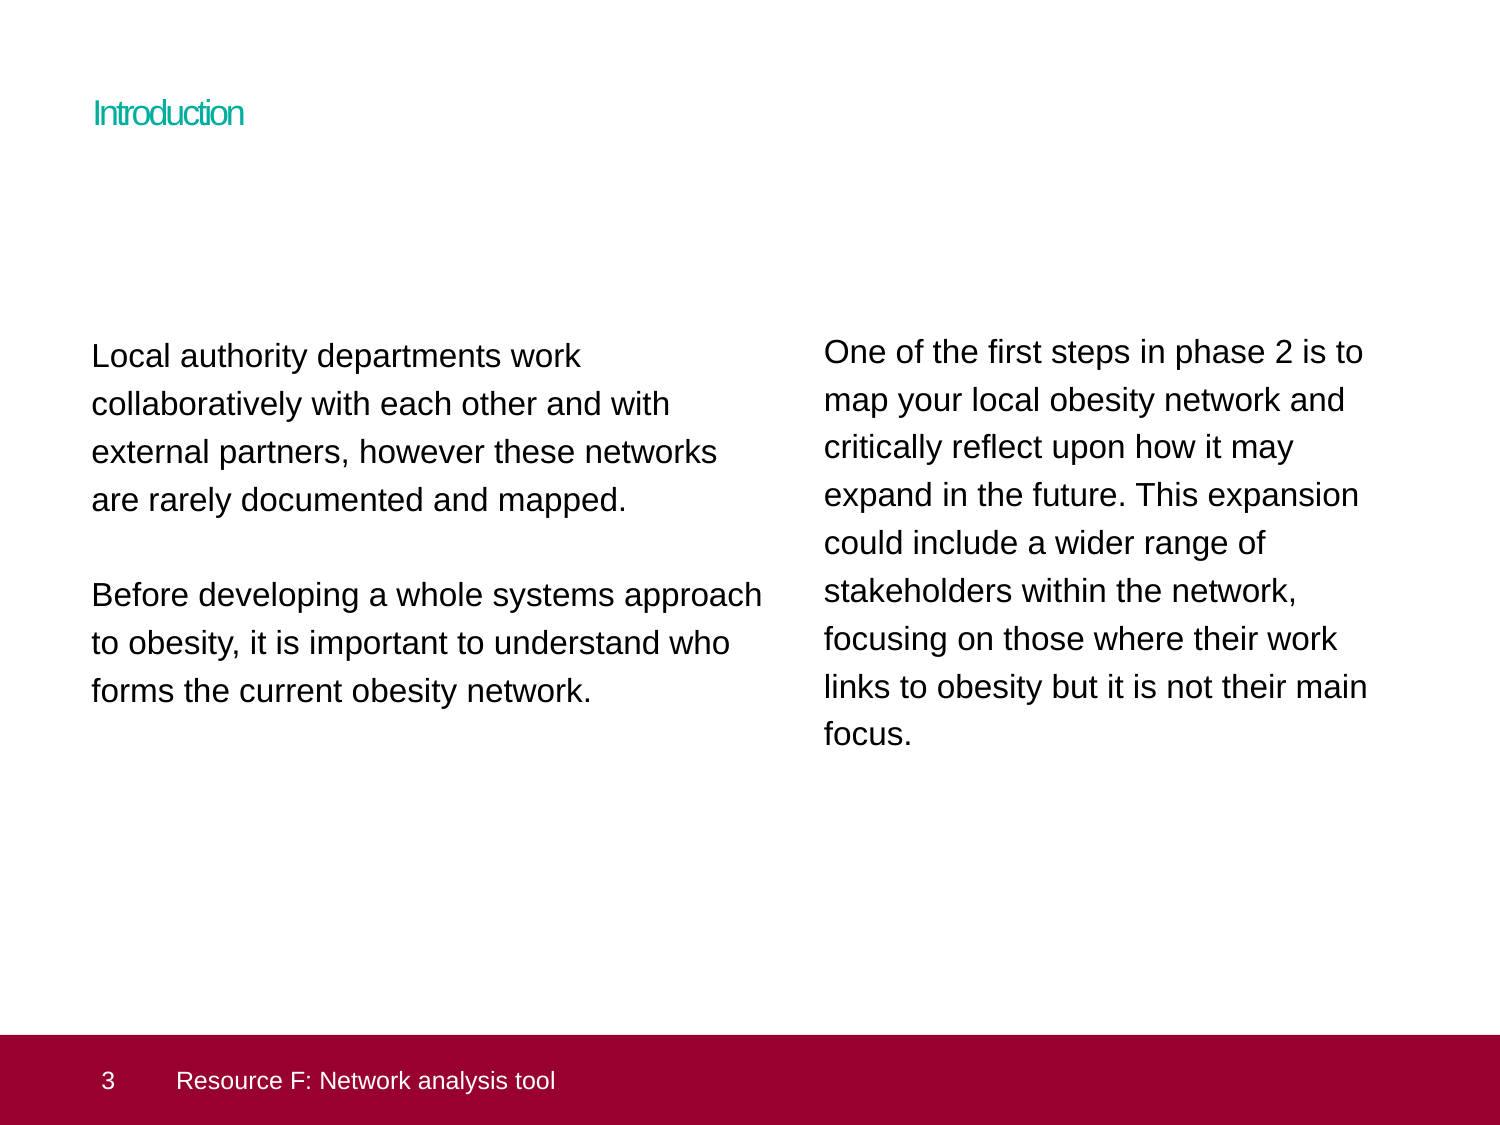

# Introduction
One of the first steps in phase 2 is to map your local obesity network and critically reflect upon how it may expand in the future. This expansion could include a wider range of stakeholders within the network, focusing on those where their work links to obesity but it is not their main focus.
Local authority departments work collaboratively with each other and with external partners, however these networks are rarely documented and mapped.
Before developing a whole systems approach to obesity, it is important to understand who forms the current obesity network.
 3
Resource F: Network analysis tool